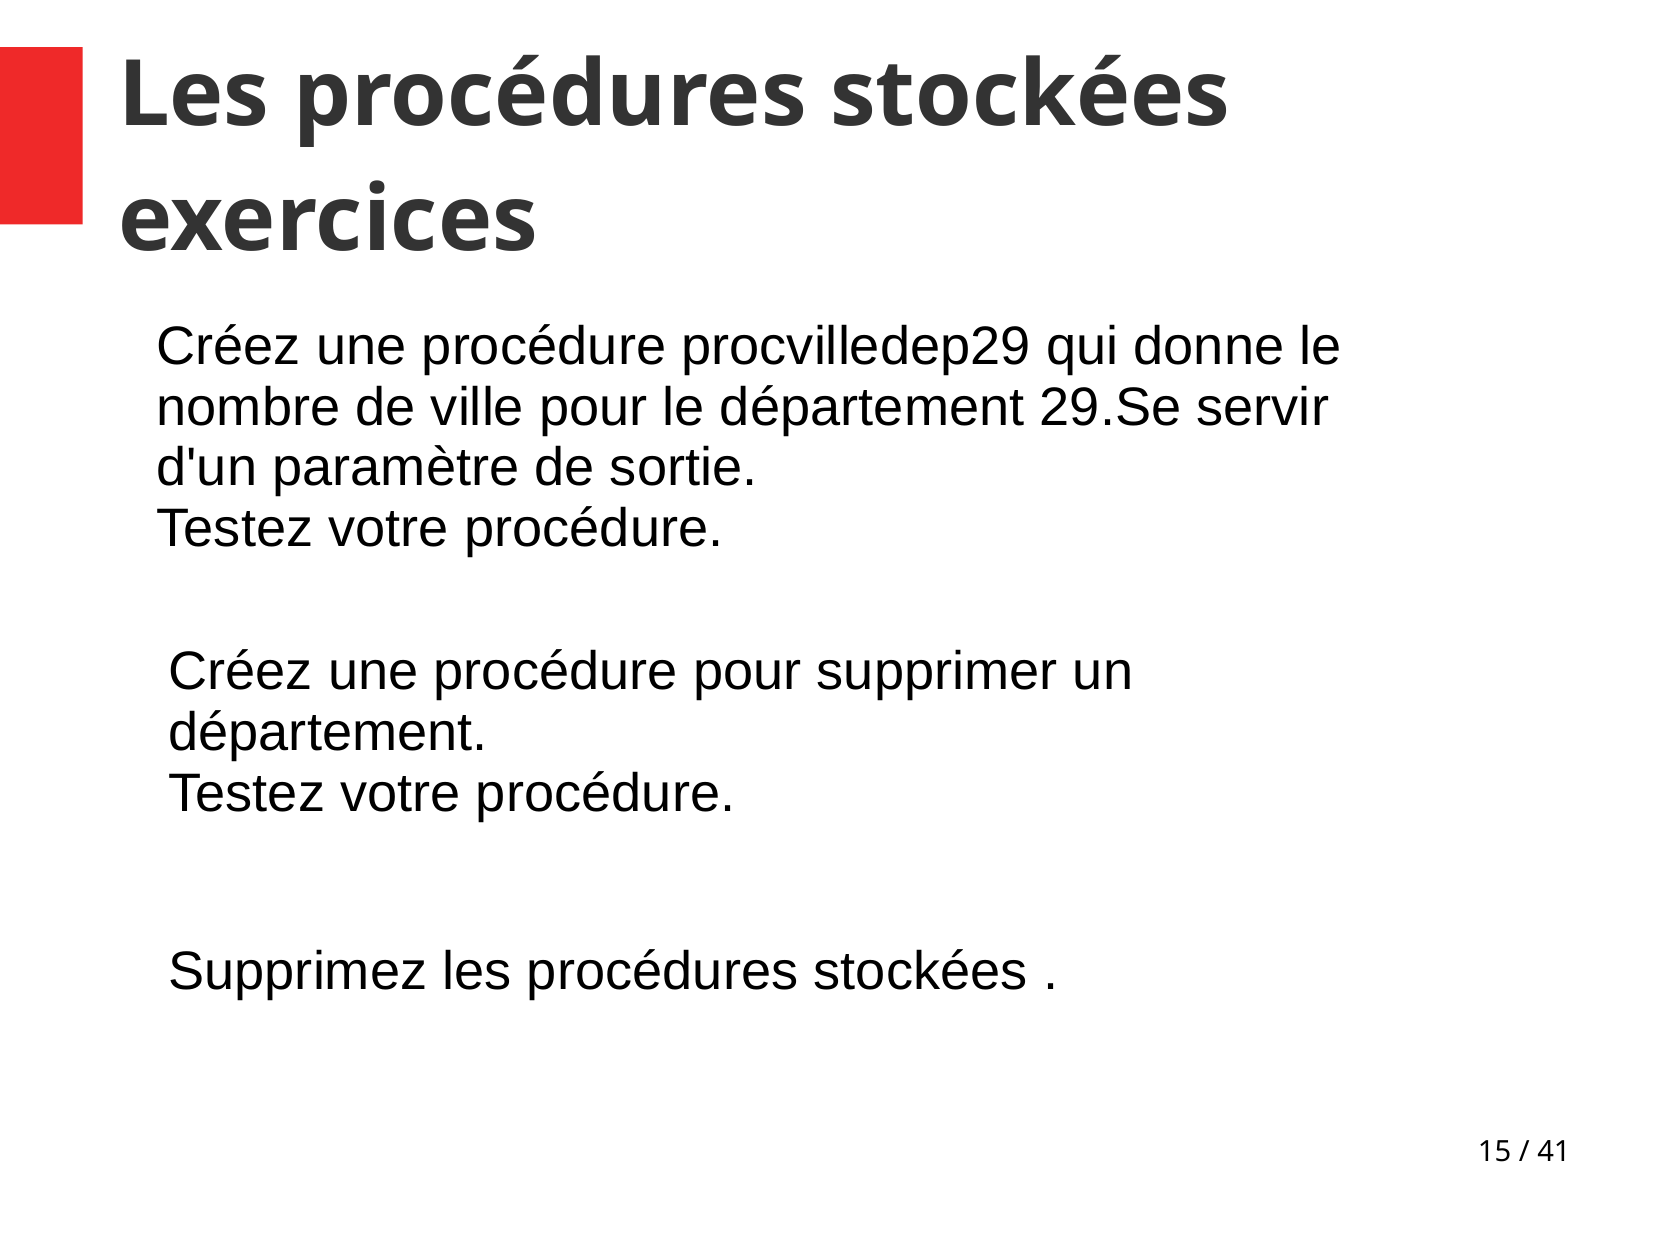

# Les procédures stockées exercices
Créez une procédure procvilledep29 qui donne le nombre de ville pour le département 29.Se servir d'un paramètre de sortie.
Testez votre procédure.
Créez une procédure pour supprimer un département.
Testez votre procédure.
Supprimez les procédures stockées .
15